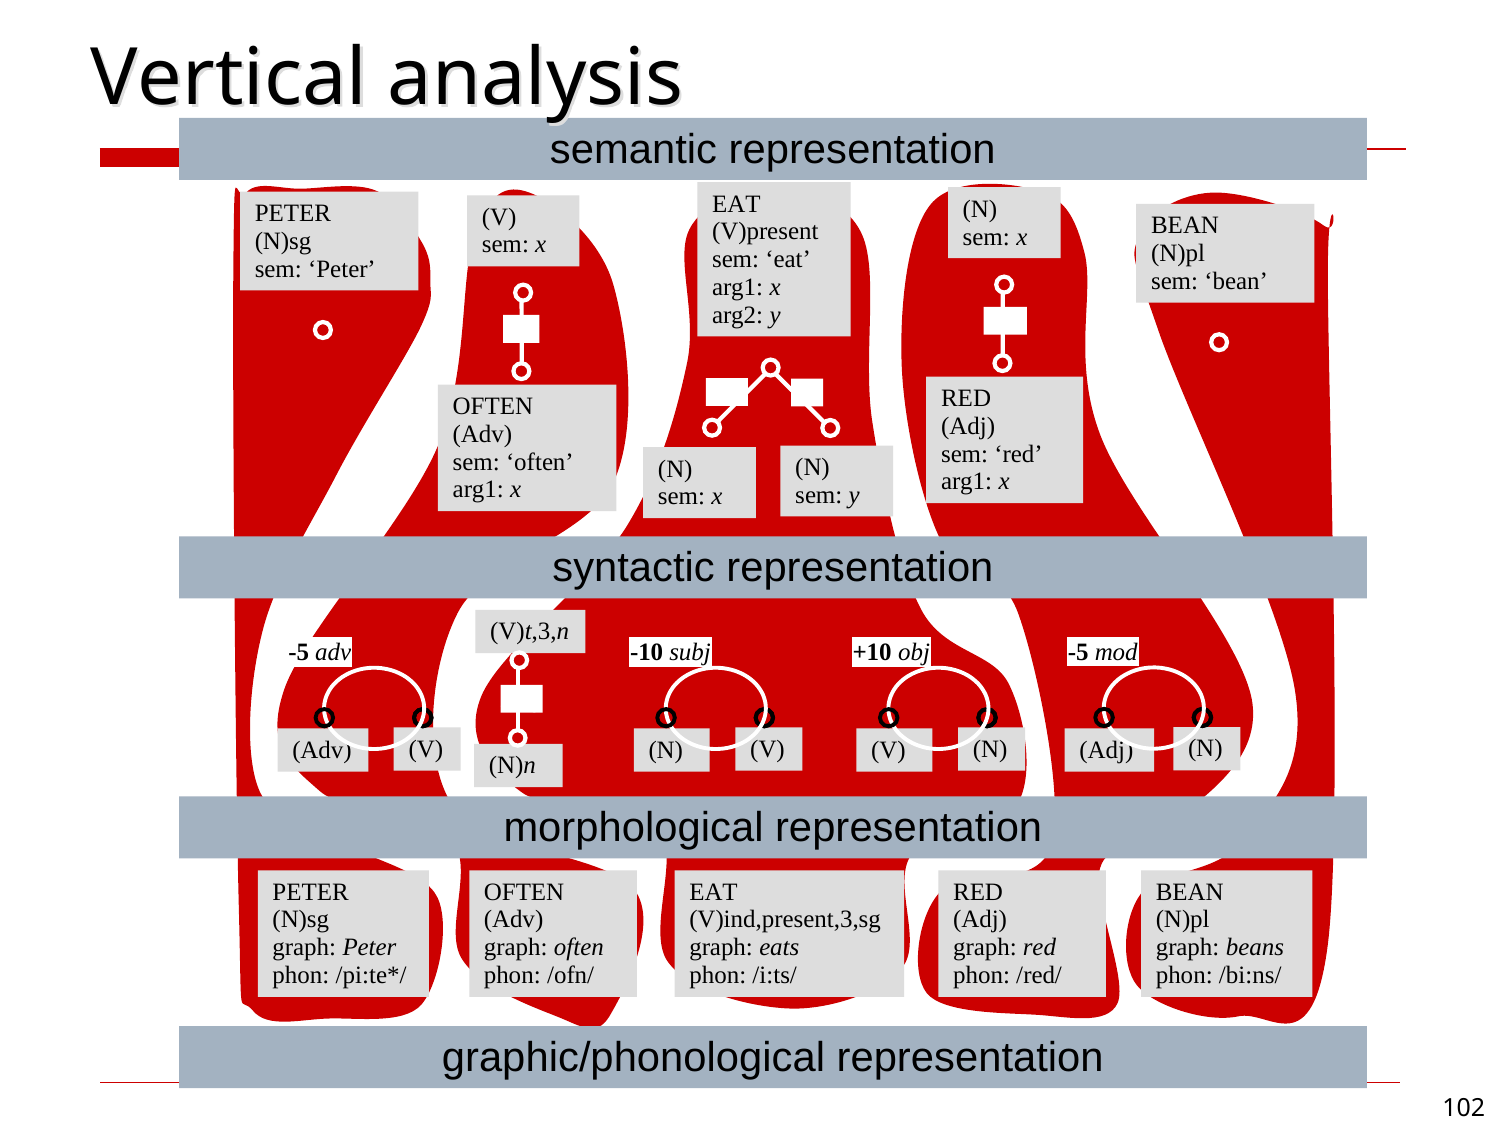

Vertical analysis
semantic representation
EAT
(V)present
sem: ‘eat’
arg1: x
arg2: y
subj
obj
(N)
sem: y
(N)
sem: x
(N)
sem: x
mod
RED
(Adj)
sem: ‘red’
arg1: x
PETER
(N)sg
sem: ‘Peter’
(V)
sem: x
adv
OFTEN
(Adv)
sem: ‘often’
arg1: x
BEAN
(N)pl
sem: ‘bean’
syntactic representation
(V)t,3,n
-5 mod
-5 adv
-10 subj
+10 obj
subj
(N)
(V)
(V)
(N)
(Adv)
(N)
(V)
(Adj)
(N)n
morphological representation
PETER
(N)sg
graph: Peter
phon: /pi:te*/
OFTEN
(Adv)
graph: often
phon: /ofn/
EAT
(V)ind,present,3,sg
graph: eats
phon: /i:ts/
RED
(Adj)
graph: red
phon: /red/
BEAN
(N)pl
graph: beans
phon: /bi:ns/
graphic/phonological representation
102